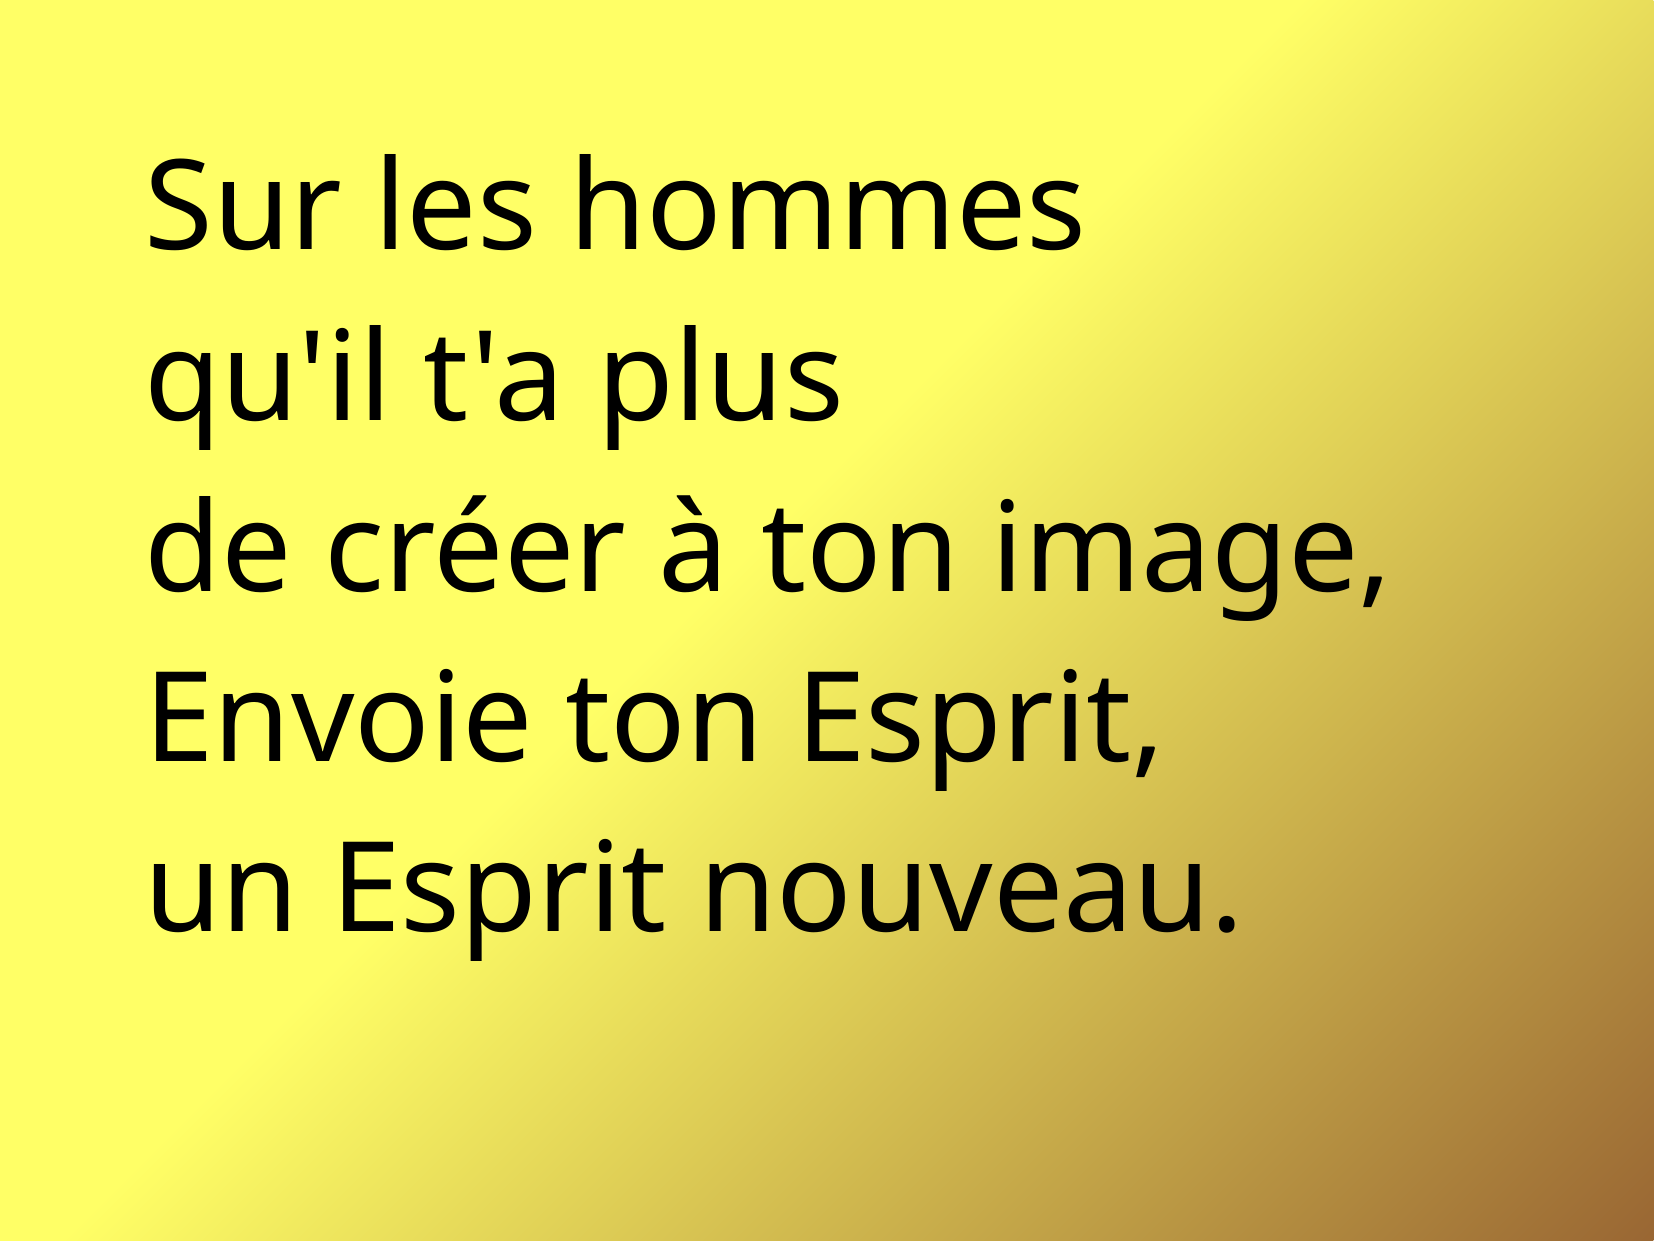

Sur les hommes
qu'il t'a plus
de créer à ton image,
Envoie ton Esprit,
un Esprit nouveau.